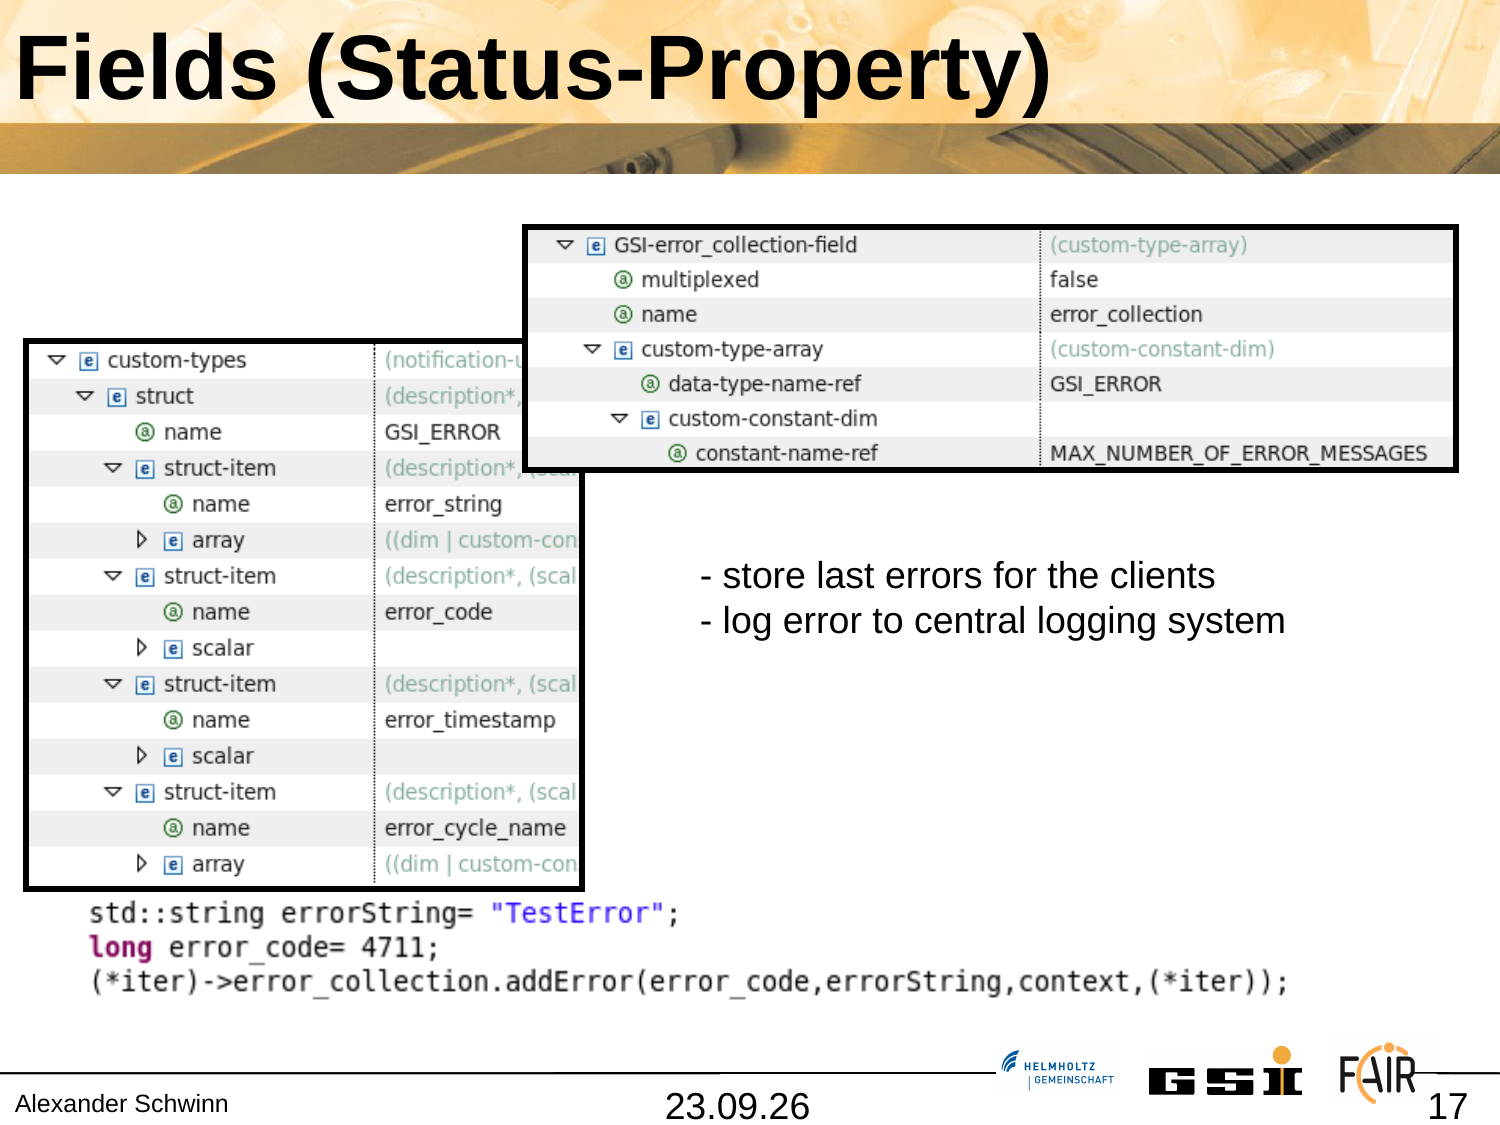

# Fields (Status-Property)
- store last errors for the clients
- log error to central logging system
17